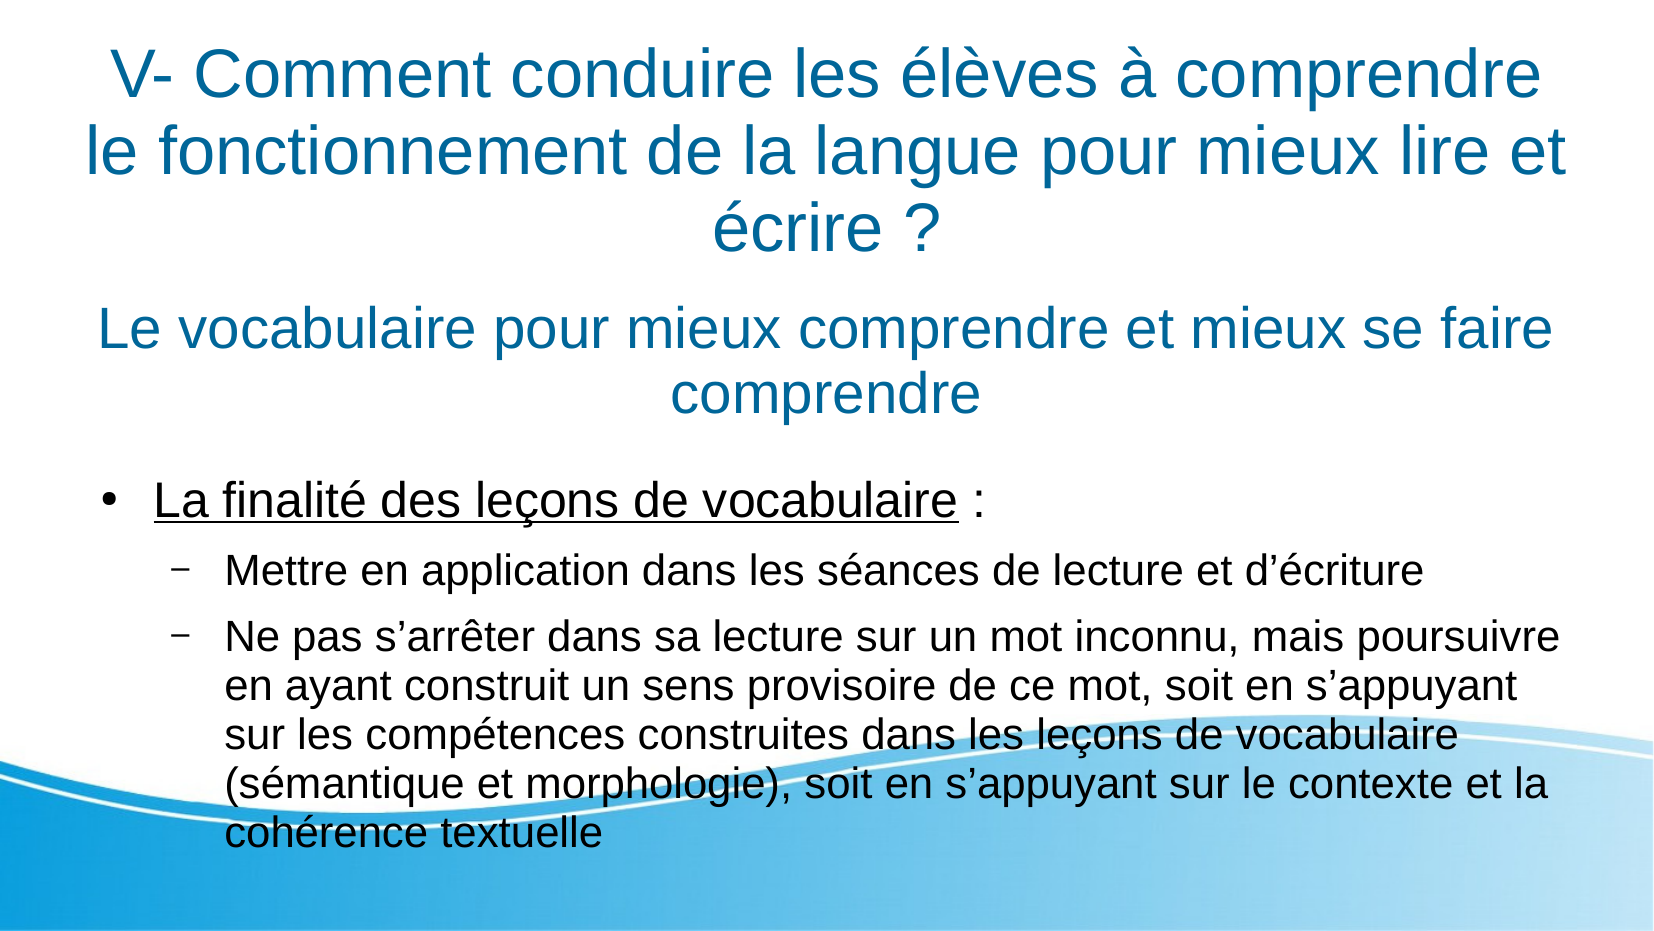

# V- Comment conduire les élèves à comprendre le fonctionnement de la langue pour mieux lire et écrire ?
Le vocabulaire pour mieux comprendre et mieux se faire comprendre
La finalité des leçons de vocabulaire :
Mettre en application dans les séances de lecture et d’écriture
Ne pas s’arrêter dans sa lecture sur un mot inconnu, mais poursuivre en ayant construit un sens provisoire de ce mot, soit en s’appuyant sur les compétences construites dans les leçons de vocabulaire (sémantique et morphologie), soit en s’appuyant sur le contexte et la cohérence textuelle